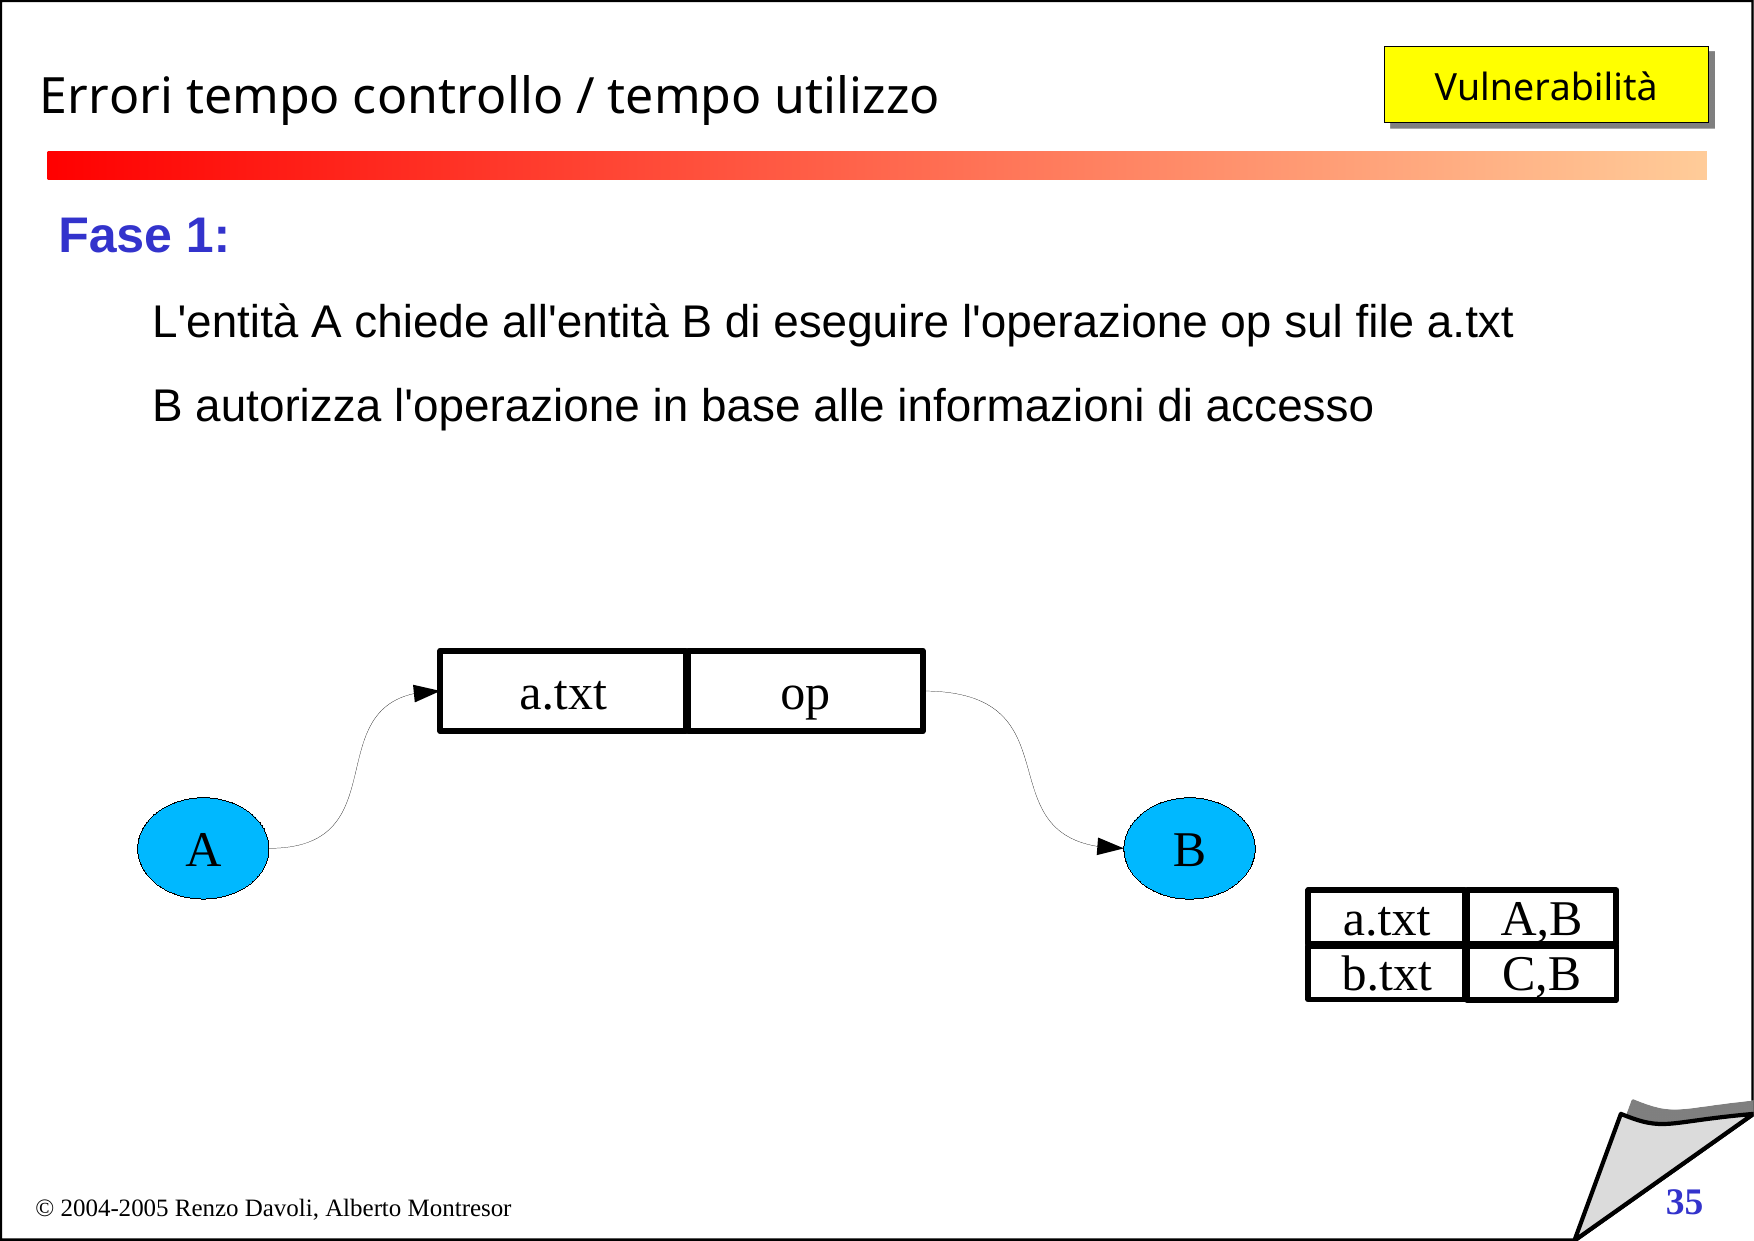

Vulnerabilità
# Errori tempo controllo / tempo utilizzo
Fase 1:
L'entità A chiede all'entità B di eseguire l'operazione op sul file a.txt
B autorizza l'operazione in base alle informazioni di accesso
a.txt
op
A
B
a.txt
A,B
b.txt
C,B